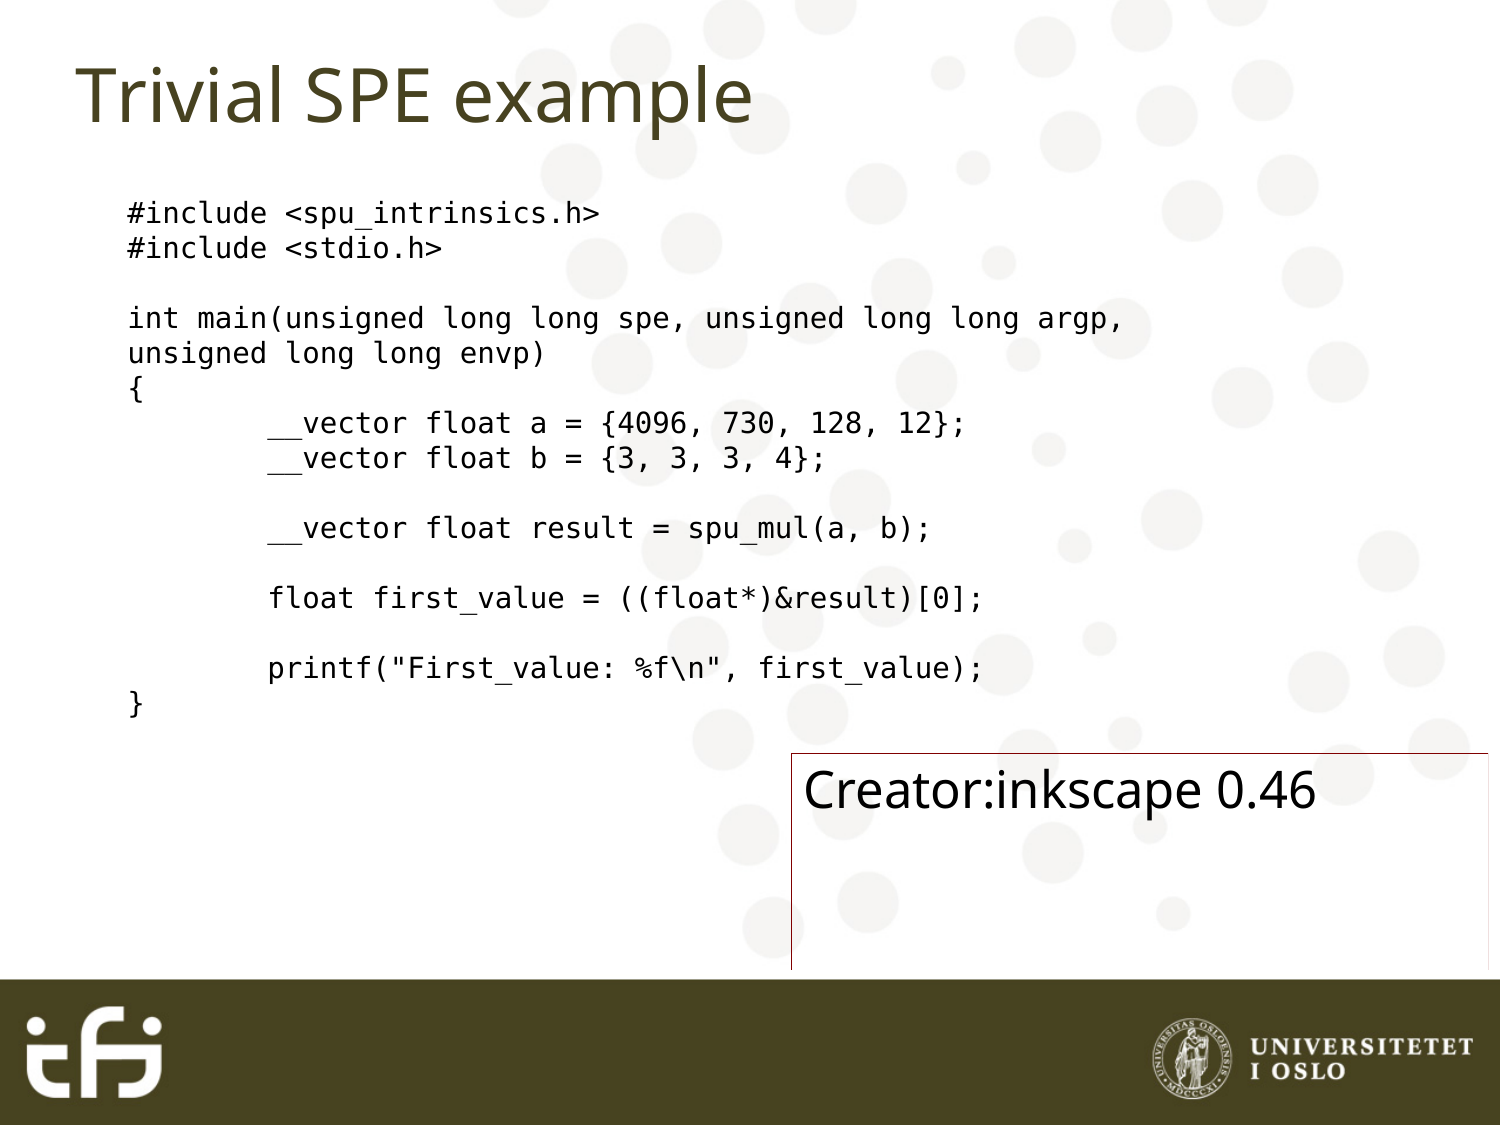

# Trivial SPE example
#include <spu_intrinsics.h>
#include <stdio.h>
int main(unsigned long long spe, unsigned long long argp, unsigned long long envp)
{
 __vector float a = {4096, 730, 128, 12};
 __vector float b = {3, 3, 3, 4};
 __vector float result = spu_mul(a, b);
 float first_value = ((float*)&result)[0];
 printf("First_value: %f\n", first_value);
}